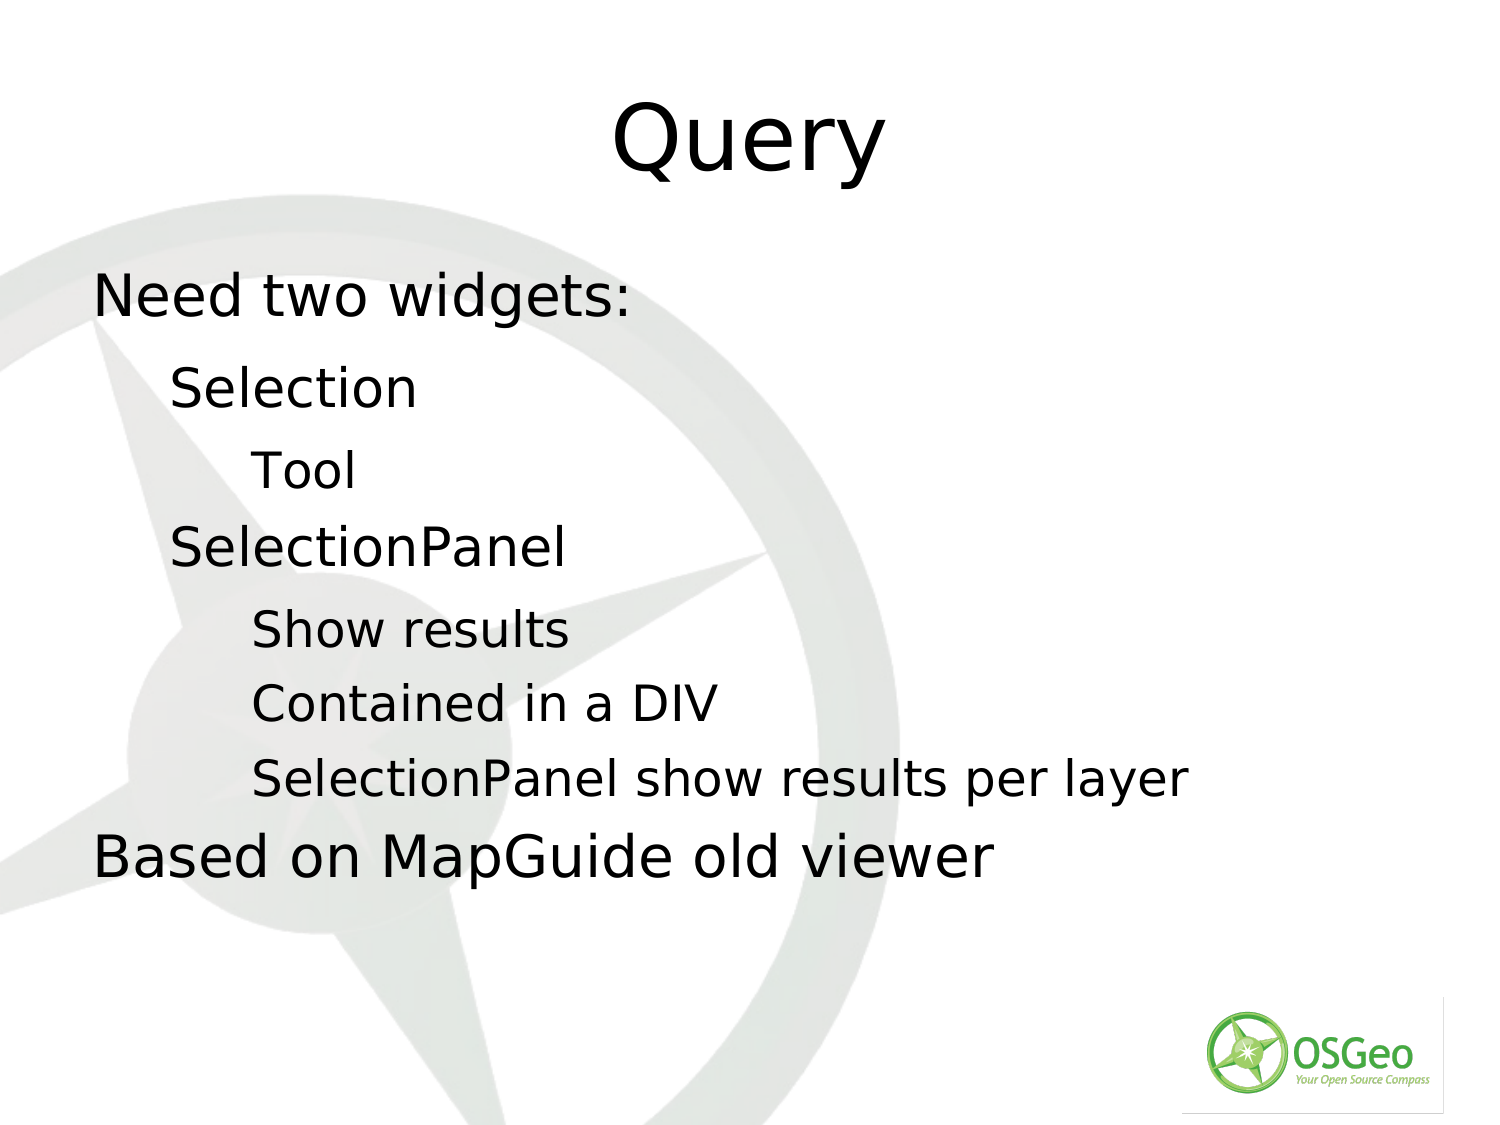

# Query
Need two widgets:
Selection
Tool
SelectionPanel
Show results
Contained in a DIV
SelectionPanel show results per layer
Based on MapGuide old viewer